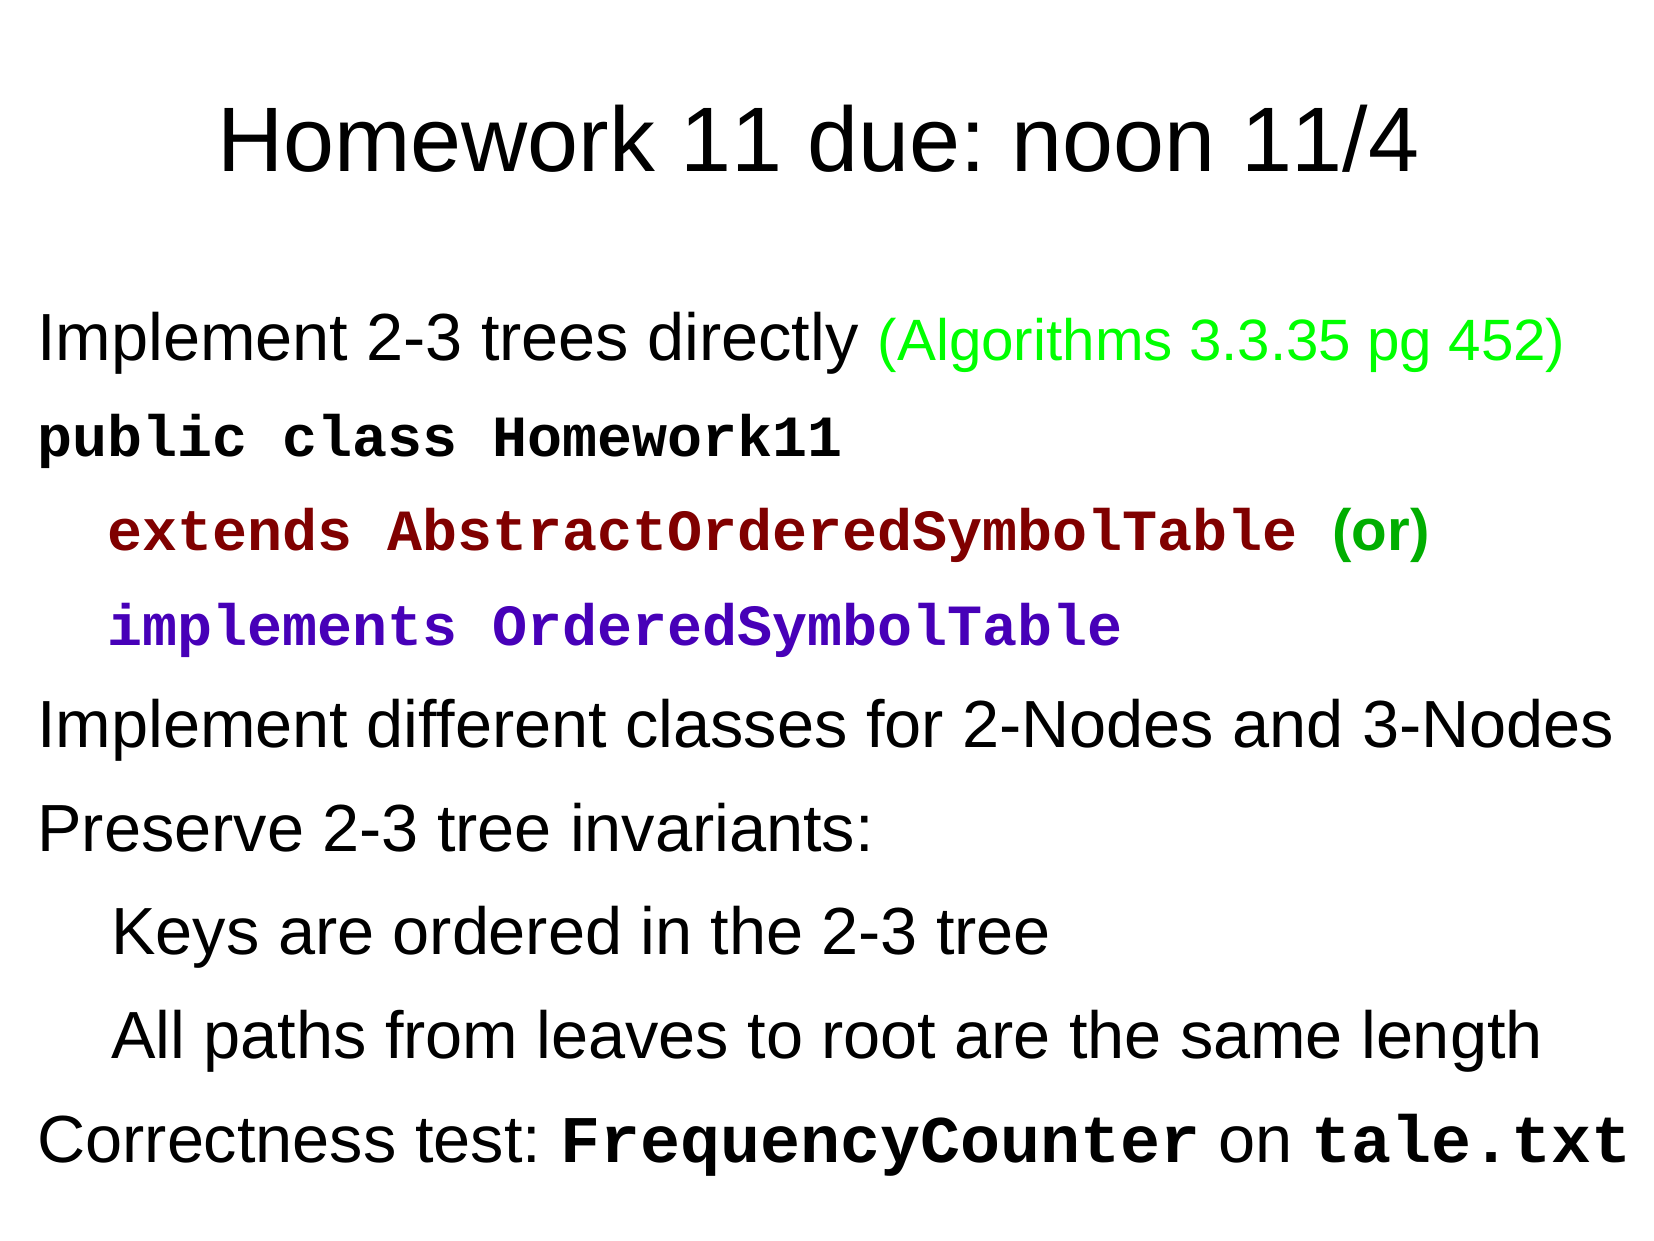

# Homework 11 due: noon 11/4
Implement 2-3 trees directly (Algorithms 3.3.35 pg 452)
public class Homework11
 extends AbstractOrderedSymbolTable (or)
 implements OrderedSymbolTable
Implement different classes for 2-Nodes and 3-Nodes
Preserve 2-3 tree invariants:
 Keys are ordered in the 2-3 tree
 All paths from leaves to root are the same length
Correctness test: FrequencyCounter on tale.txt